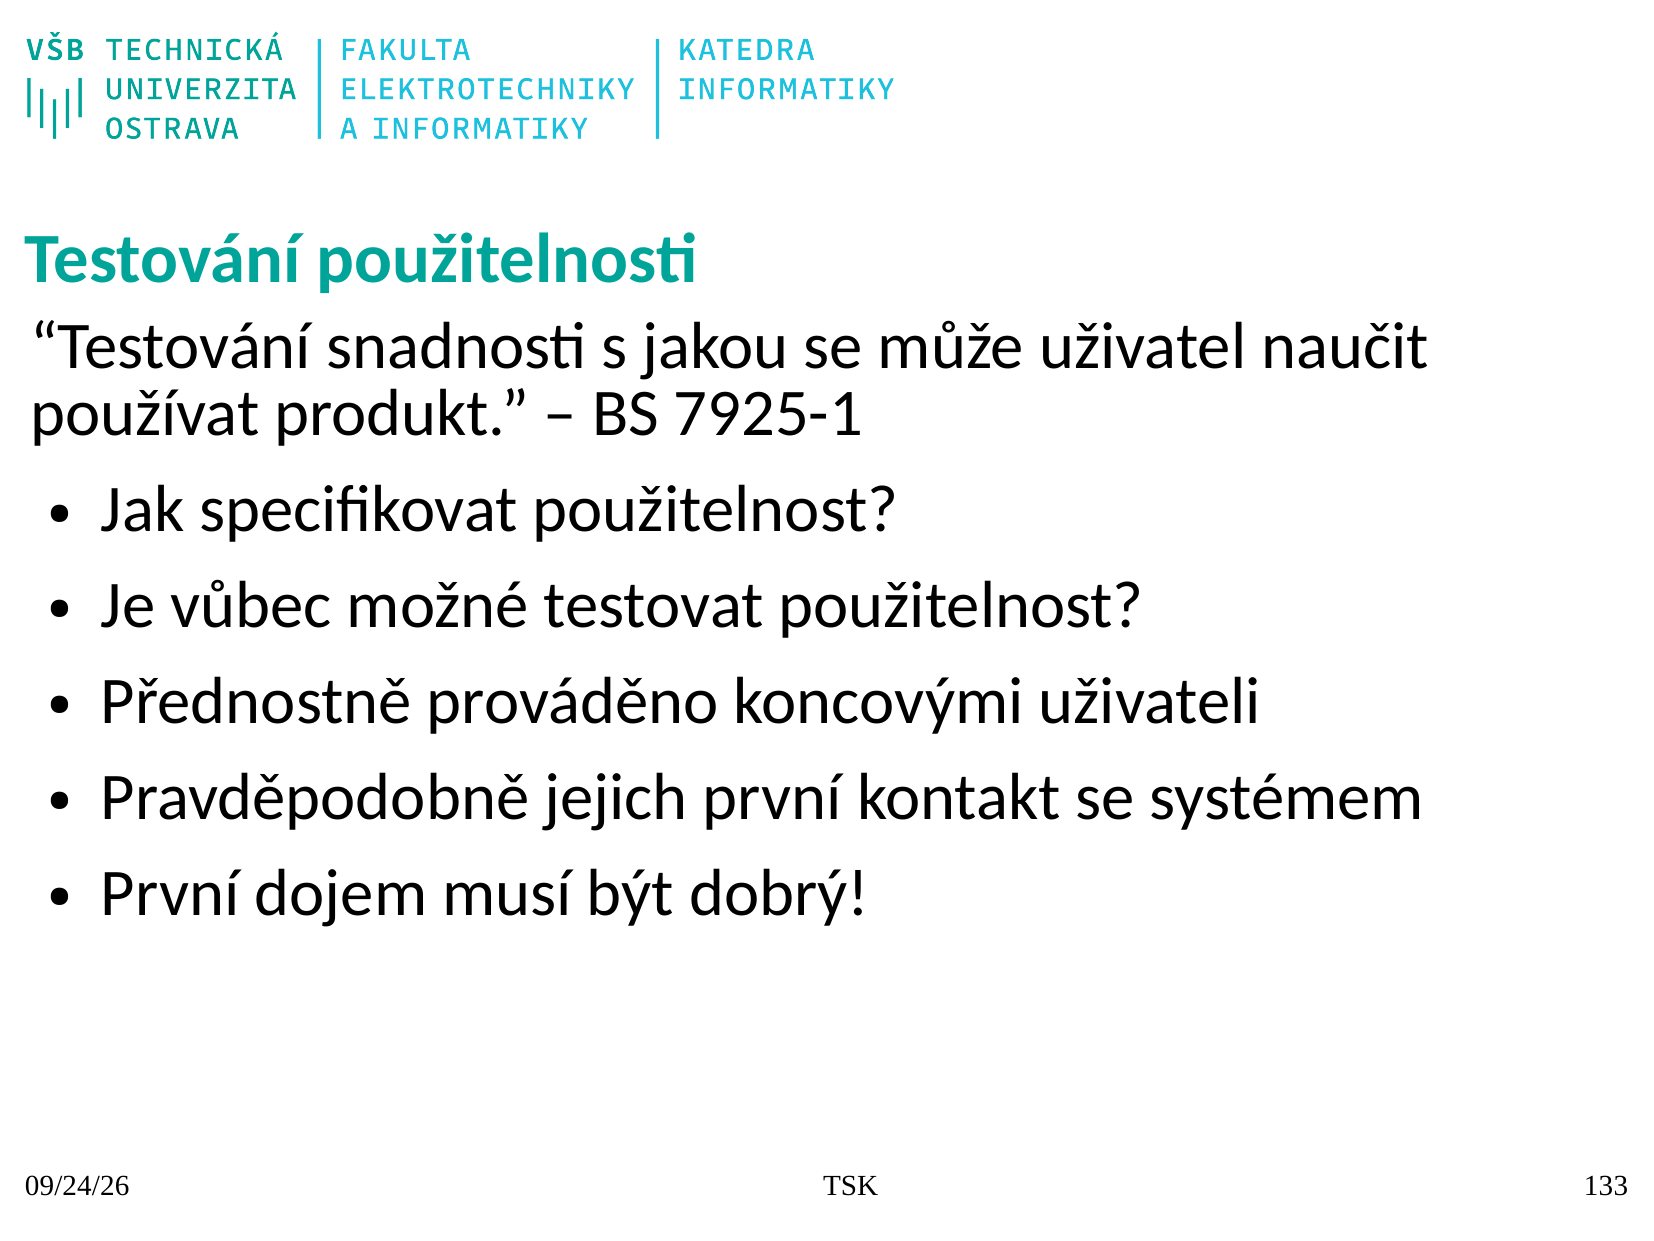

# Testování použitelnosti
“Testování snadnosti s jakou se může uživatel naučit používat produkt.” – BS 7925-1
Jak specifikovat použitelnost?
Je vůbec možné testovat použitelnost?
Přednostně prováděno koncovými uživateli
Pravděpodobně jejich první kontakt se systémem
První dojem musí být dobrý!
TSK
133